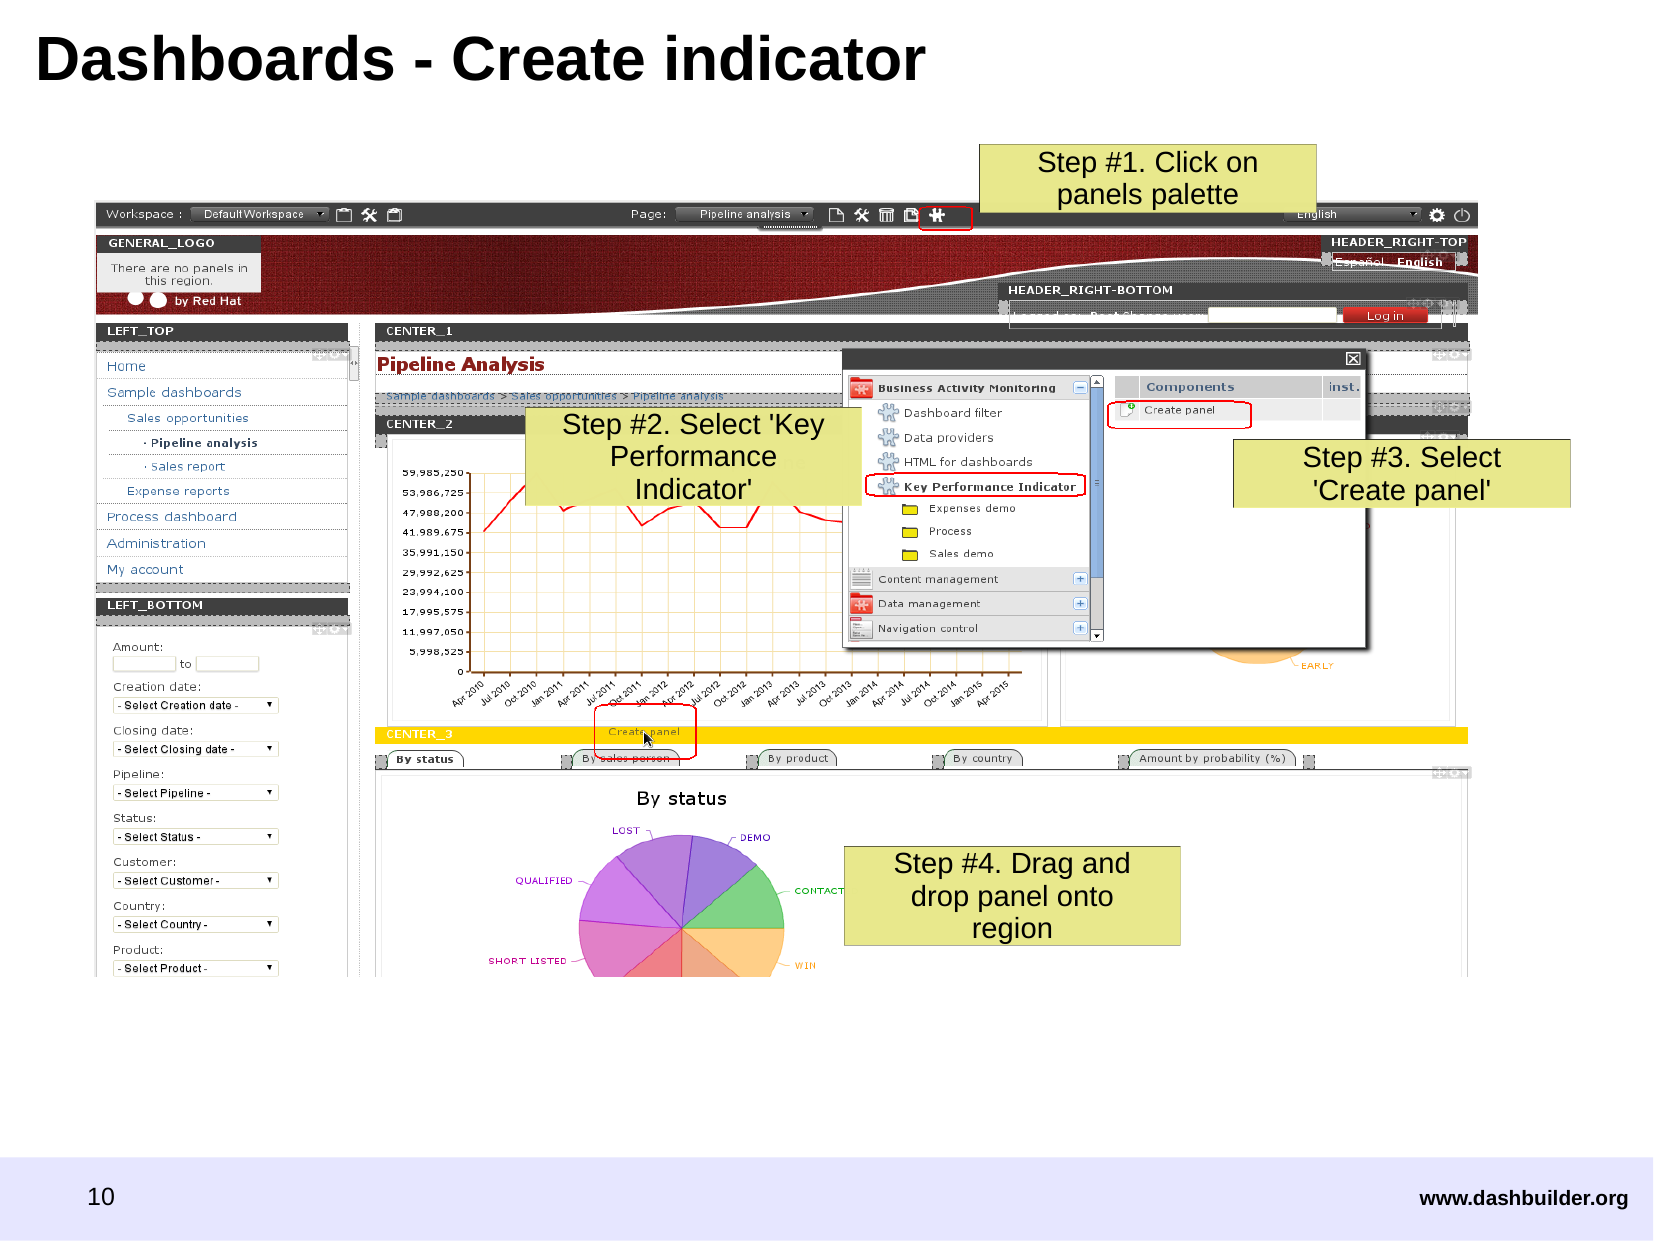

# Dashboards - Create indicator
Step #1. Click on panels palette
Step #2. Select 'Key Performance Indicator'
Step #3. Select 'Create panel'
Step #4. Drag and drop panel onto region